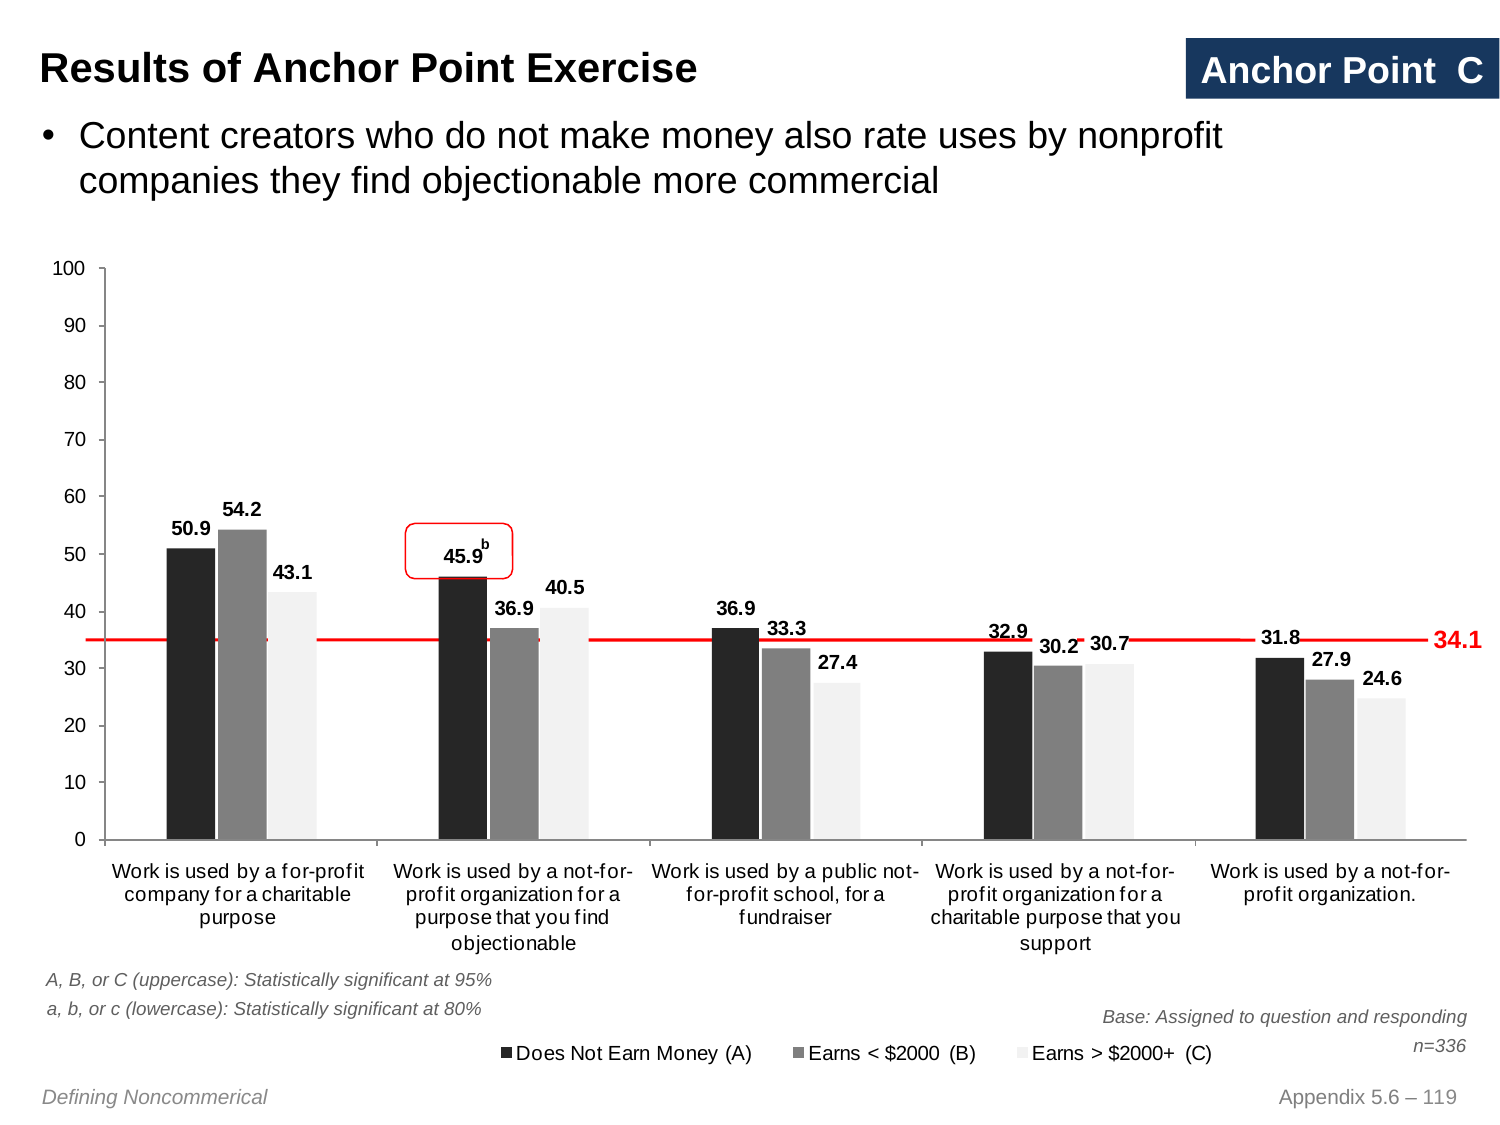

Results of Anchor Point Exercise
Anchor Point C
Content creators who do not make money also rate uses by nonprofit companies they find objectionable more commercial
b
34.1
A, B, or C (uppercase): Statistically significant at 95%
a, b, or c (lowercase): Statistically significant at 80%
Base: Assigned to question and responding
n=336
Defining Noncommerical
Appendix 5.6 –